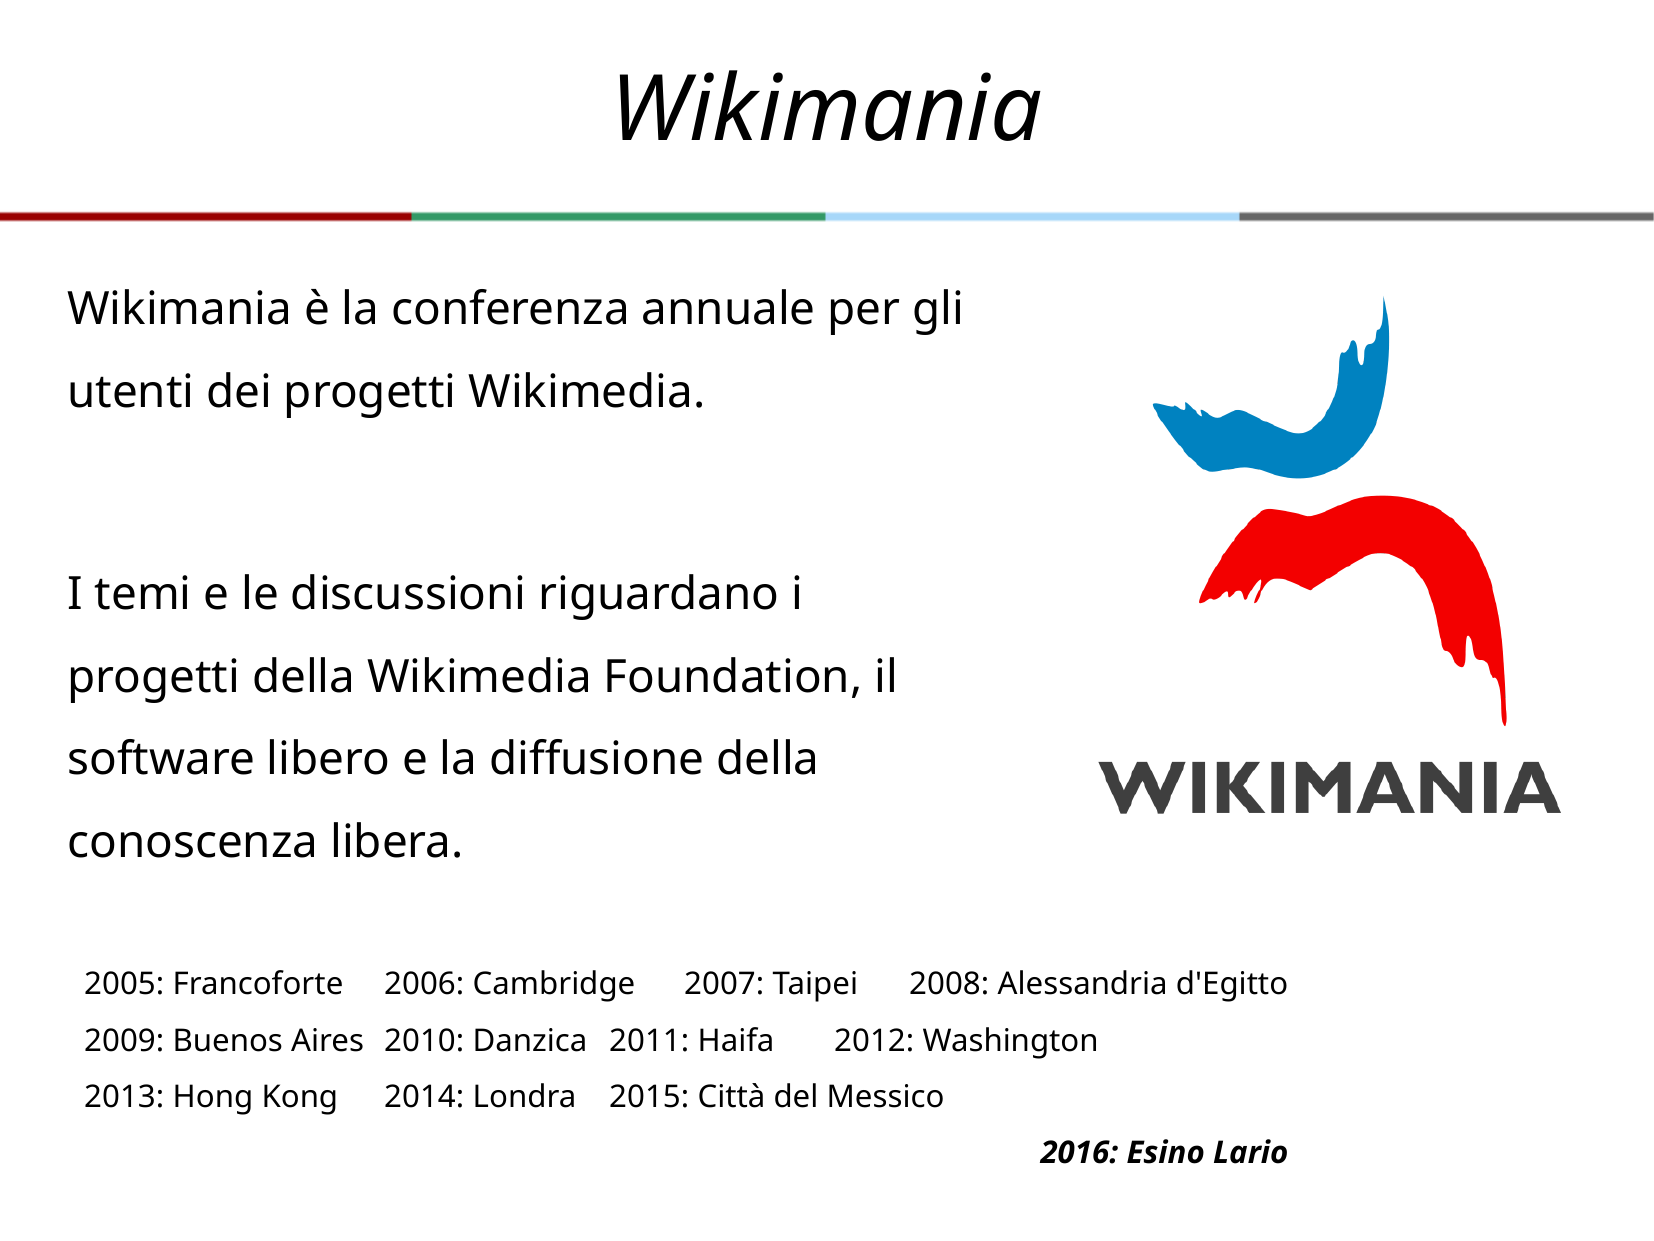

Wikimania
Wikimania è la conferenza annuale per gli utenti dei progetti Wikimedia.
I temi e le discussioni riguardano i progetti della Wikimedia Foundation, il software libero e la diffusione della conoscenza libera.
2005: Francoforte	2006: Cambridge	2007: Taipei	2008: Alessandria d'Egitto
2009: Buenos Aires	2010: Danzica	2011: Haifa	2012: Washington
2013: Hong Kong	2014: Londra	2015: Città del Messico
2016: Esino Lario